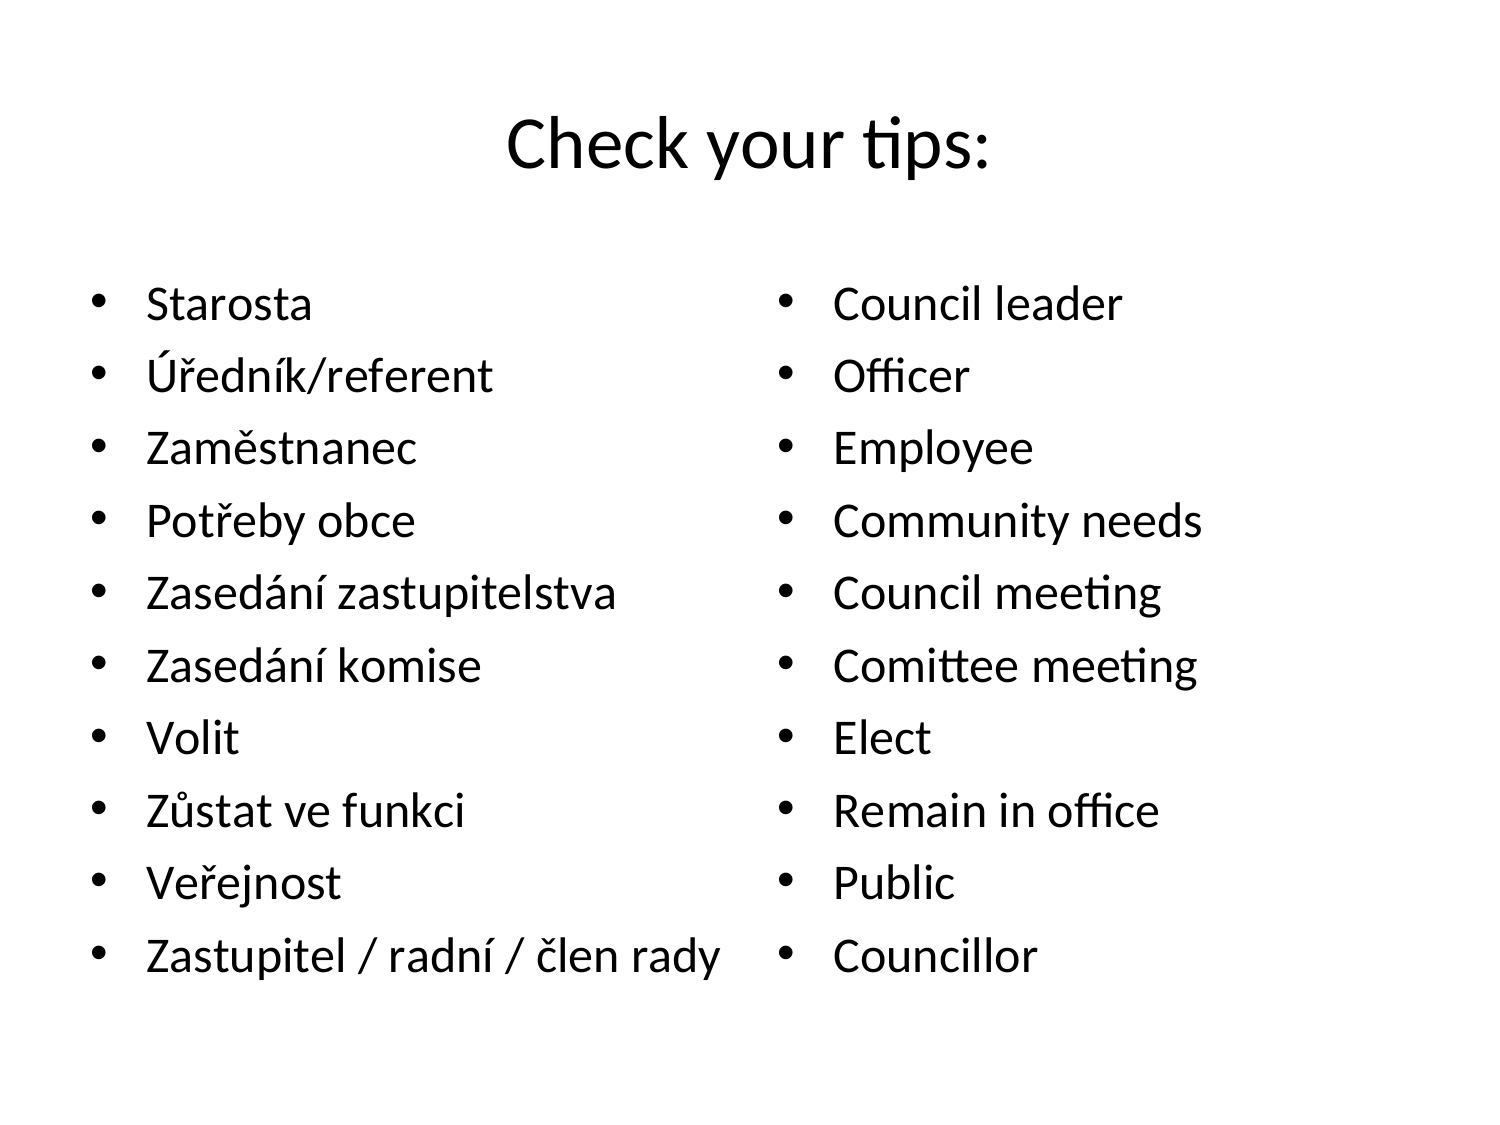

# Check your tips:
Starosta
Úředník/referent
Zaměstnanec
Potřeby obce
Zasedání zastupitelstva
Zasedání komise
Volit
Zůstat ve funkci
Veřejnost
Zastupitel / radní / člen rady
Council leader
Officer
Employee
Community needs
Council meeting
Comittee meeting
Elect
Remain in office
Public
Councillor